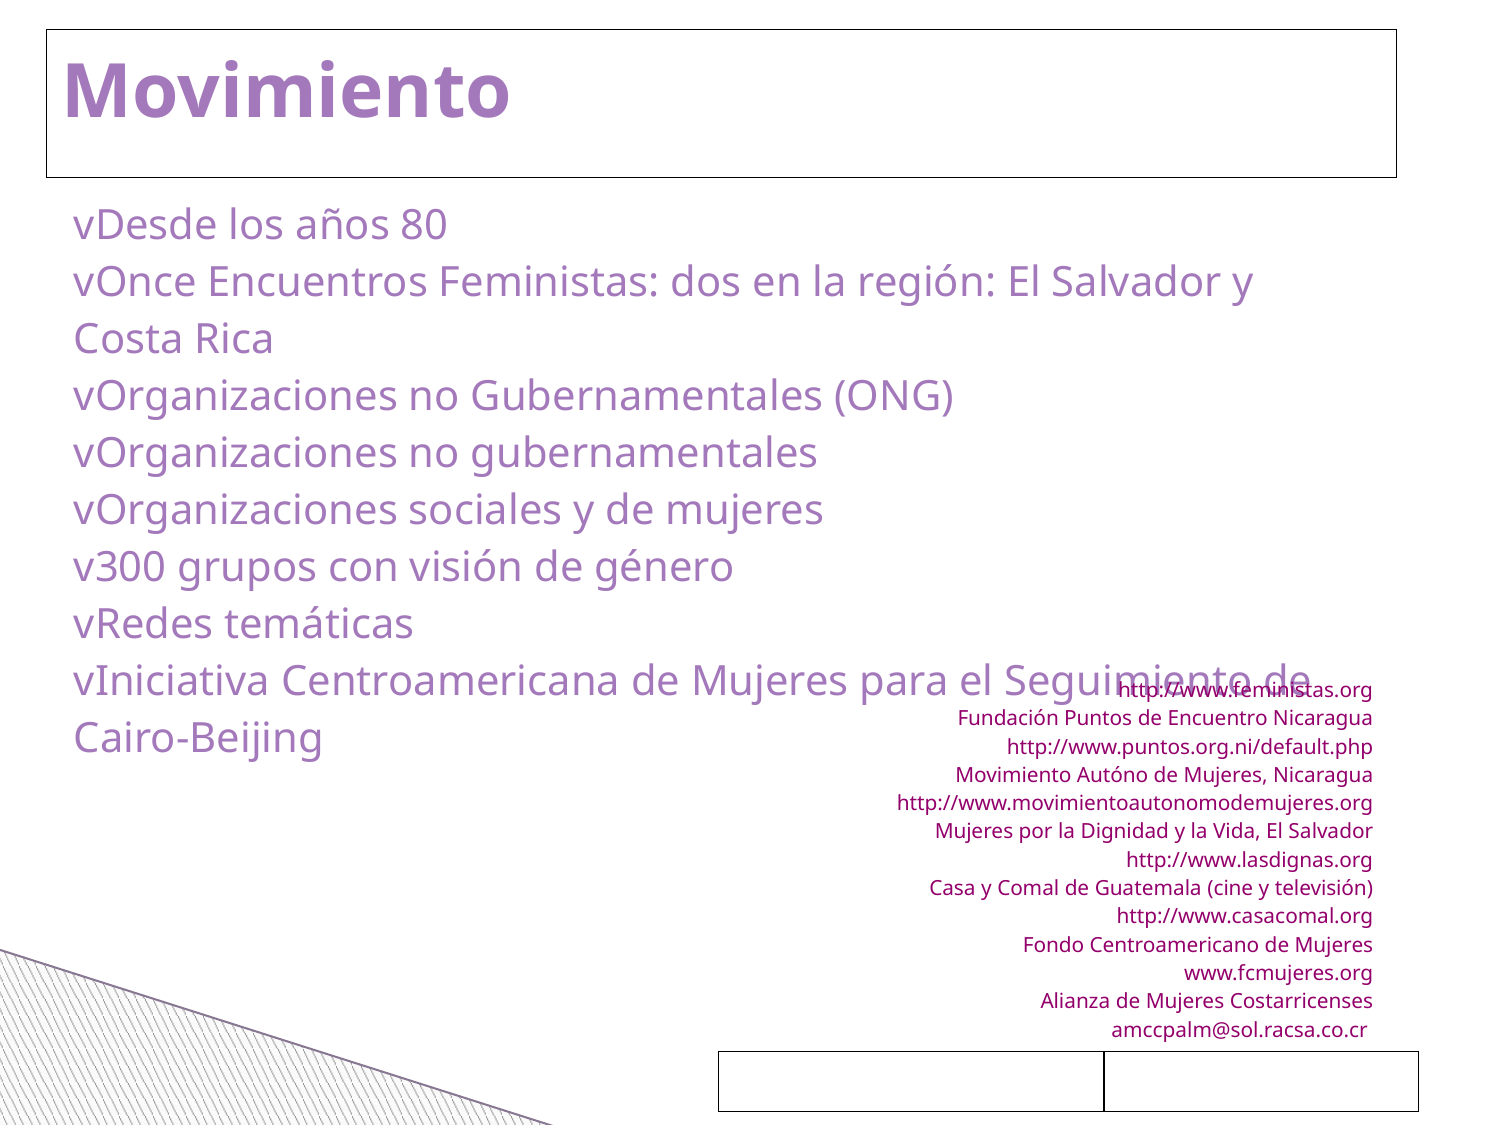

Movimiento
Desde los años 80
Once Encuentros Feministas: dos en la región: El Salvador y Costa Rica
Organizaciones no Gubernamentales (ONG)
Organizaciones no gubernamentales
Organizaciones sociales y de mujeres
300 grupos con visión de género
Redes temáticas
Iniciativa Centroamericana de Mujeres para el Seguimiento de Cairo-Beijing
http://www.feministas.org
Fundación Puntos de Encuentro Nicaragua
http://www.puntos.org.ni/default.php
Movimiento Autóno de Mujeres, Nicaragua
http://www.movimientoautonomodemujeres.org
Mujeres por la Dignidad y la Vida, El Salvador
http://www.lasdignas.org
Casa y Comal de Guatemala (cine y televisión)
http://www.casacomal.org
Fondo Centroamericano de Mujeres
www.fcmujeres.org
Alianza de Mujeres Costarricenses
amccpalm@sol.racsa.co.cr